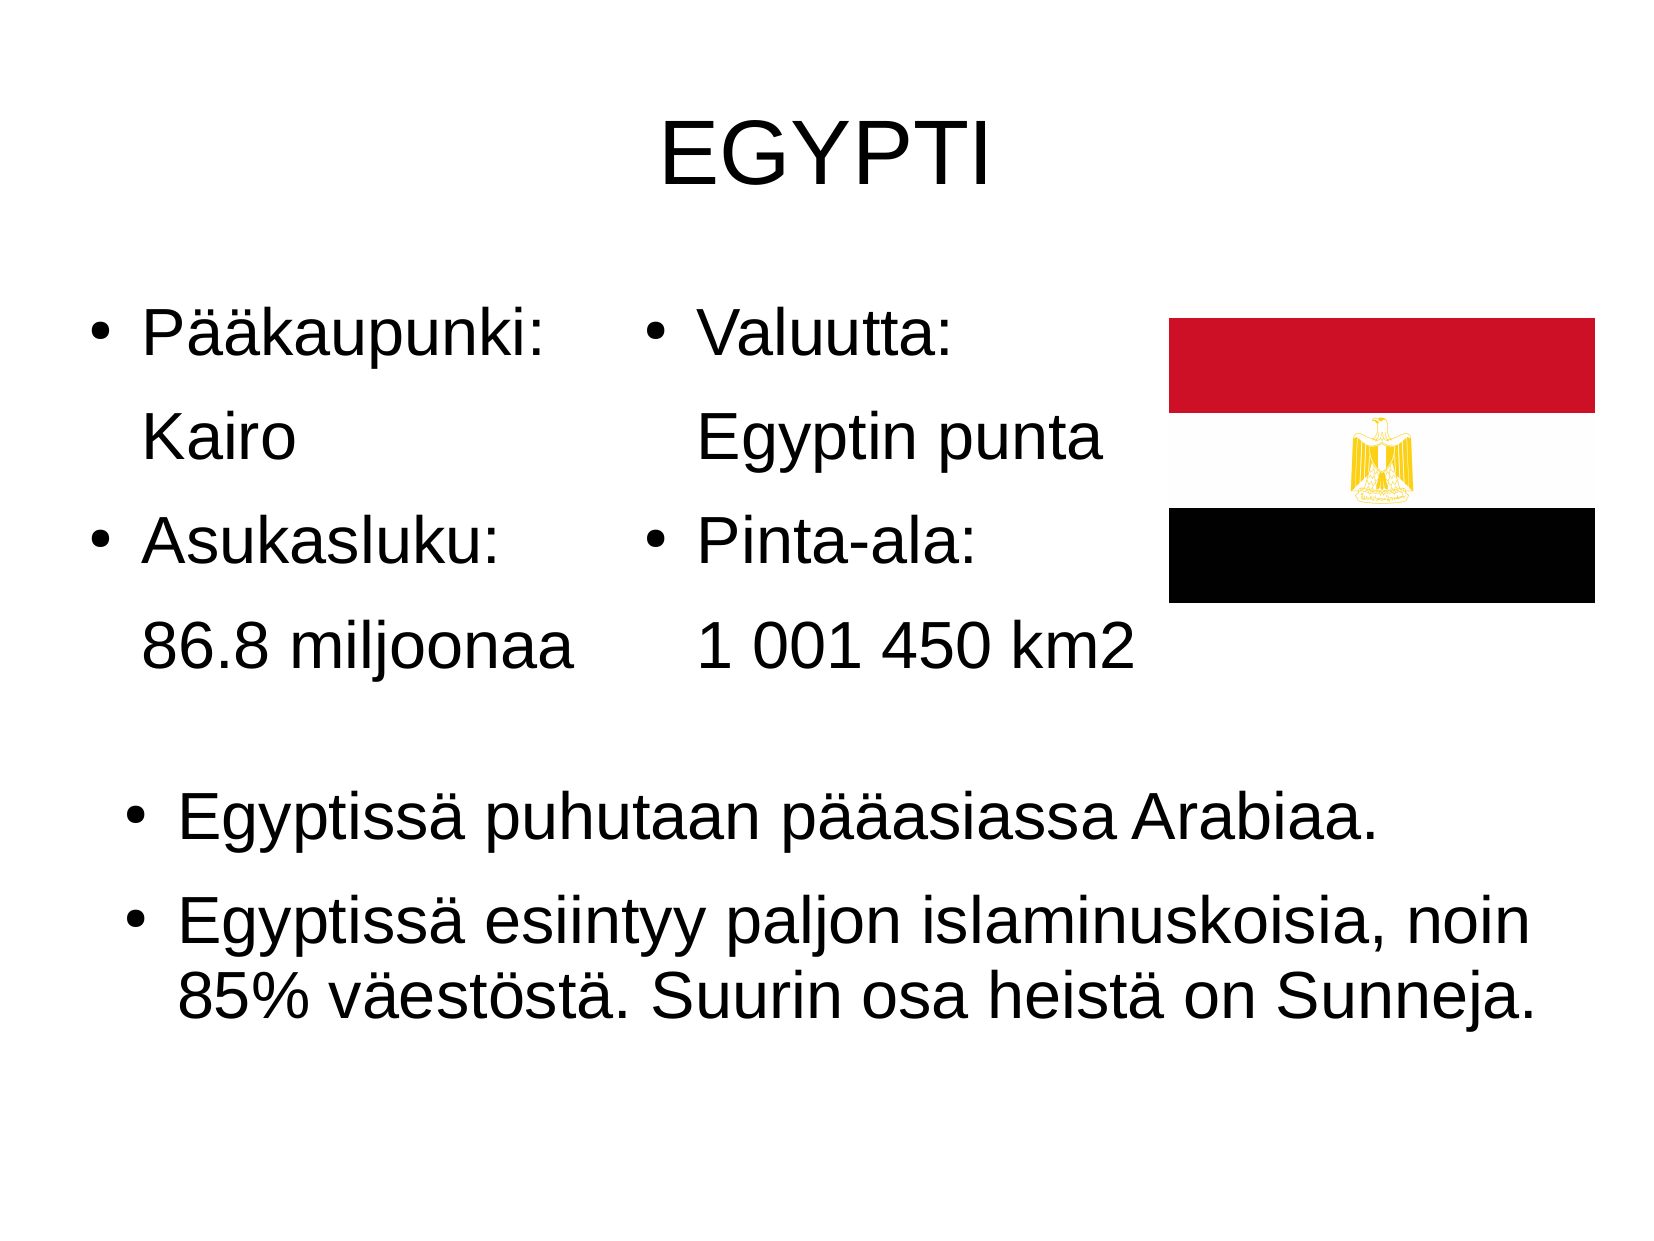

# EGYPTI
Pääkaupunki:
Kairo
Asukasluku:
86.8 miljoonaa
Valuutta:
Egyptin punta
Pinta-ala:
1 001 450 km2
Egyptissä puhutaan pääasiassa Arabiaa.
Egyptissä esiintyy paljon islaminuskoisia, noin 85% väestöstä. Suurin osa heistä on Sunneja.